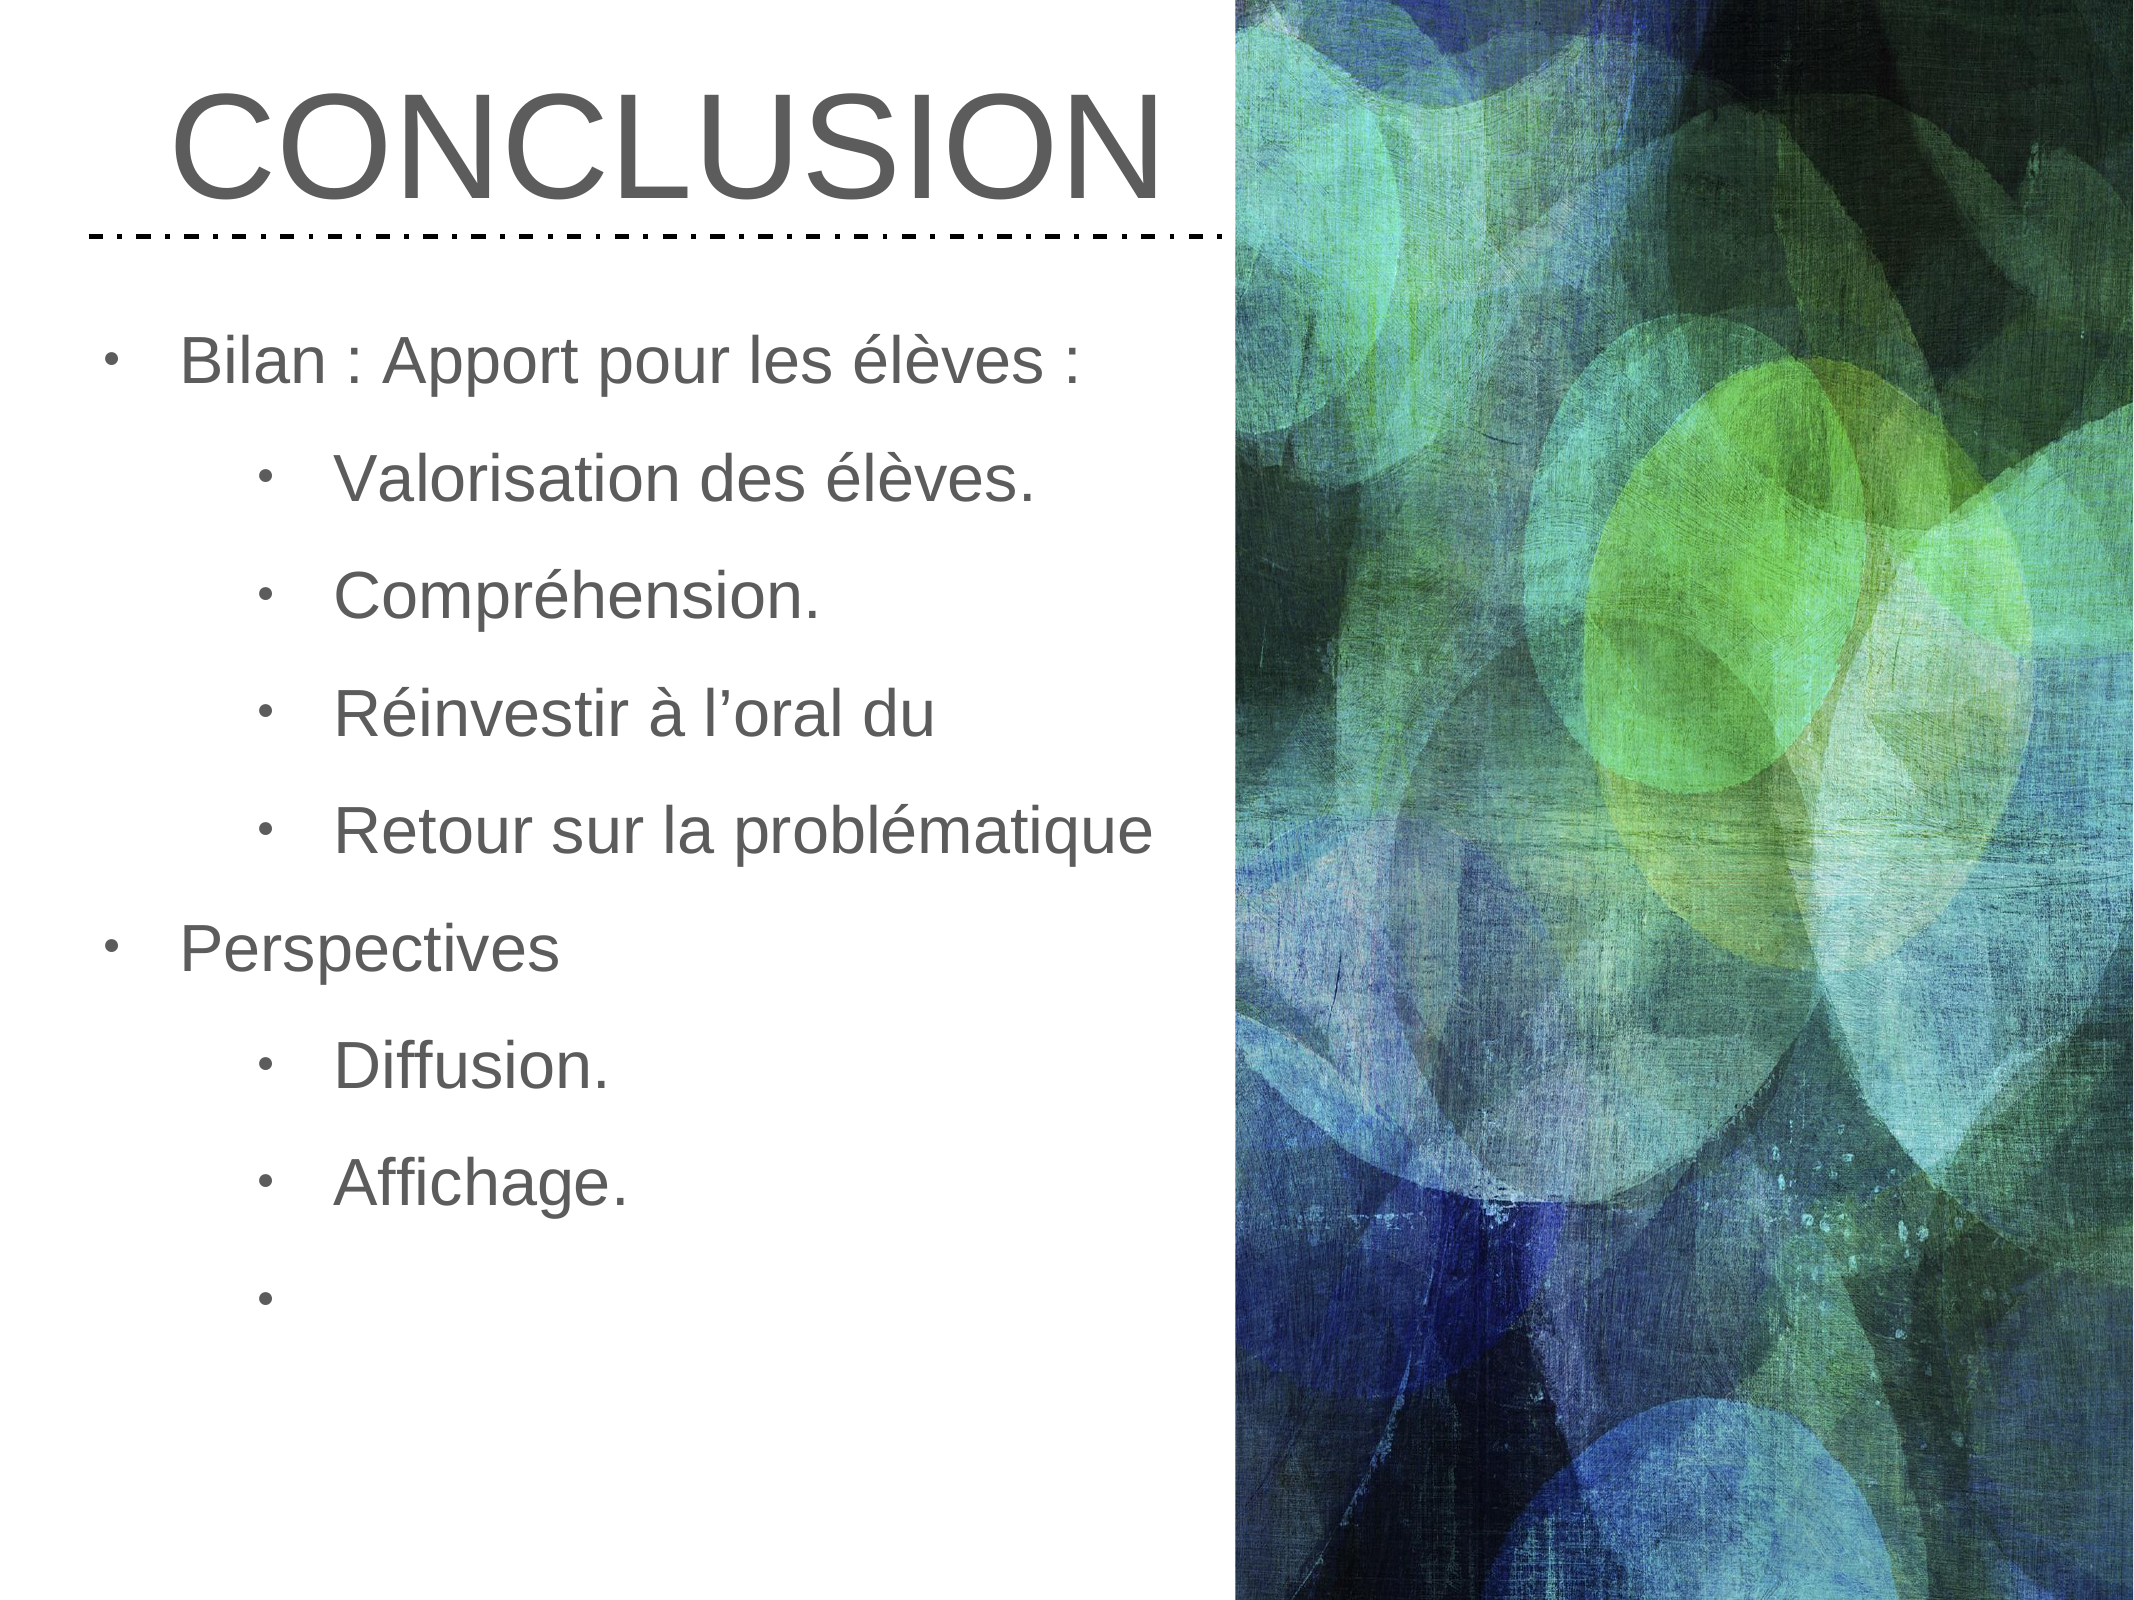

CONCLUSION
Bilan : Apport pour les élèves :
Valorisation des élèves.
Compréhension.
Réinvestir à l’oral du
Retour sur la problématique
Perspectives
Diffusion.
Affichage.